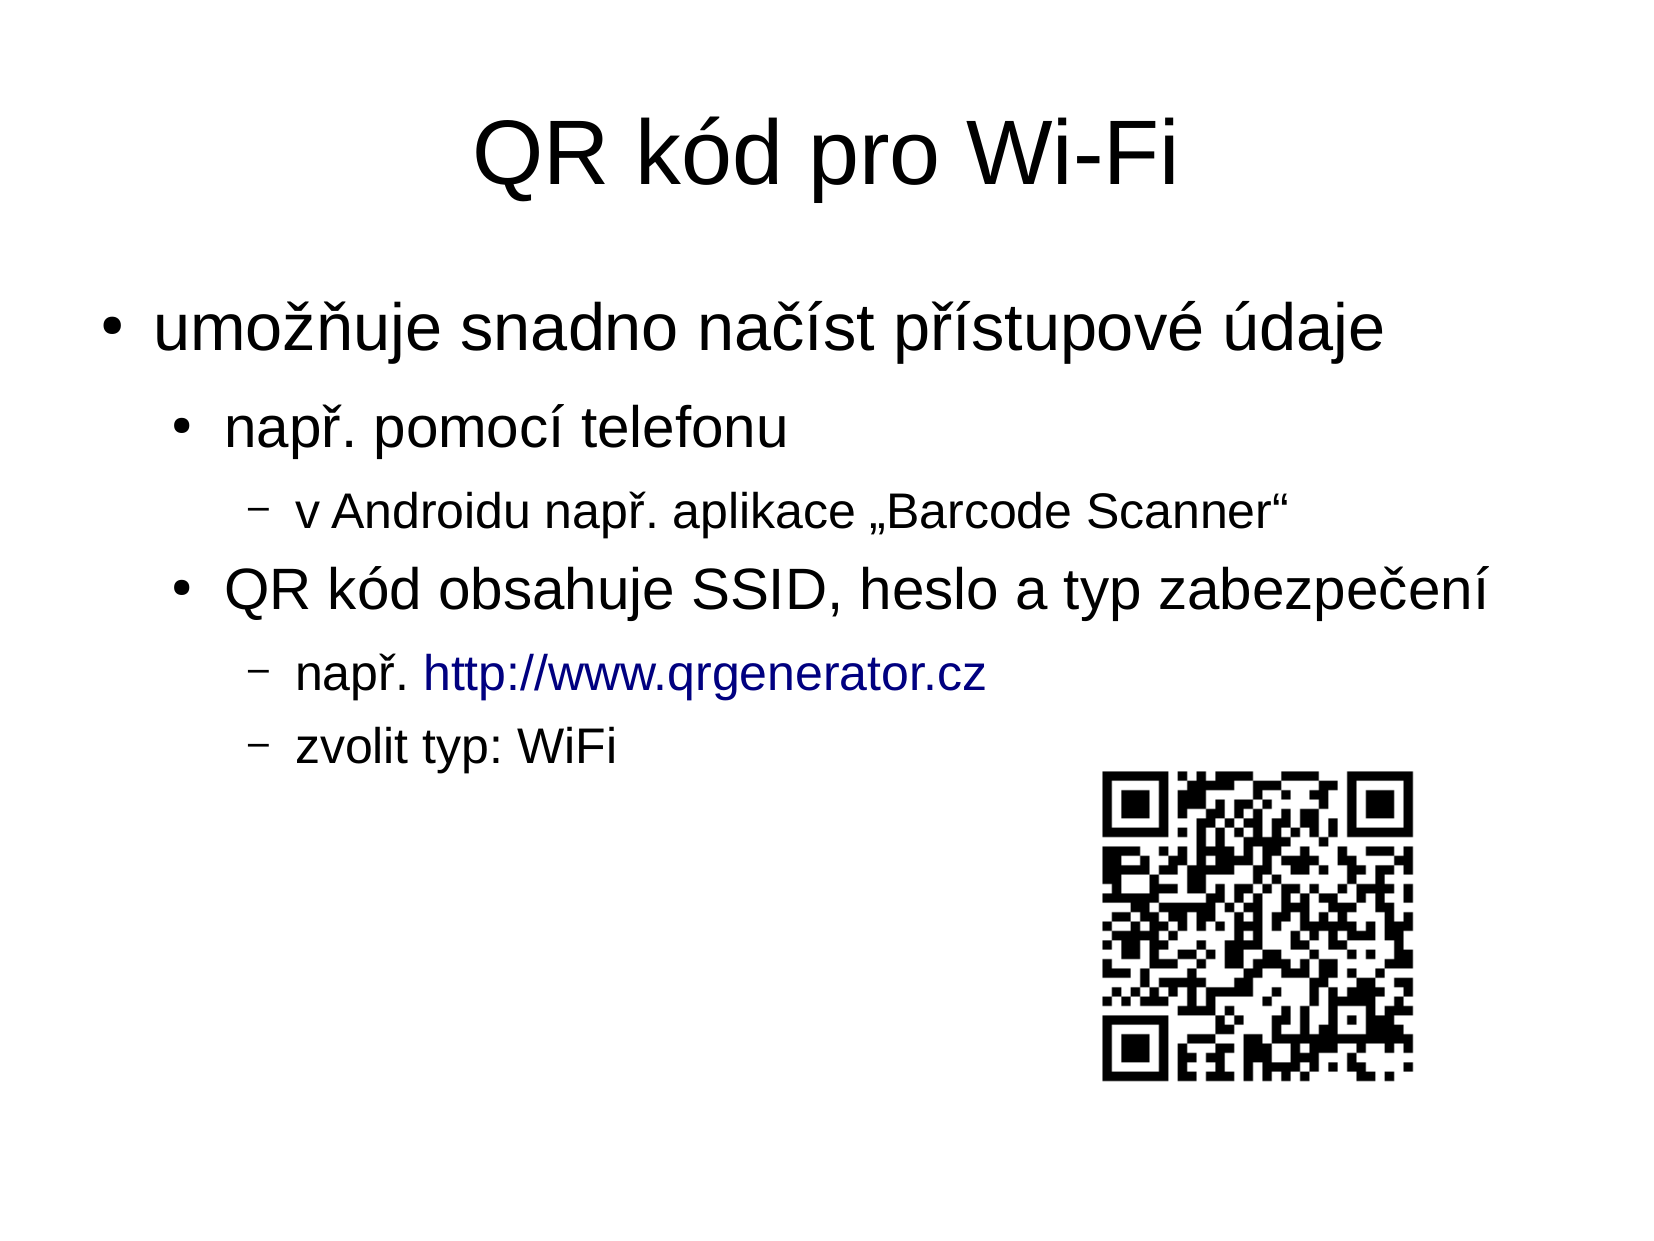

# QR kód pro Wi-Fi
umožňuje snadno načíst přístupové údaje
např. pomocí telefonu
v Androidu např. aplikace „Barcode Scanner“
QR kód obsahuje SSID, heslo a typ zabezpečení
např. http://www.qrgenerator.cz
zvolit typ: WiFi